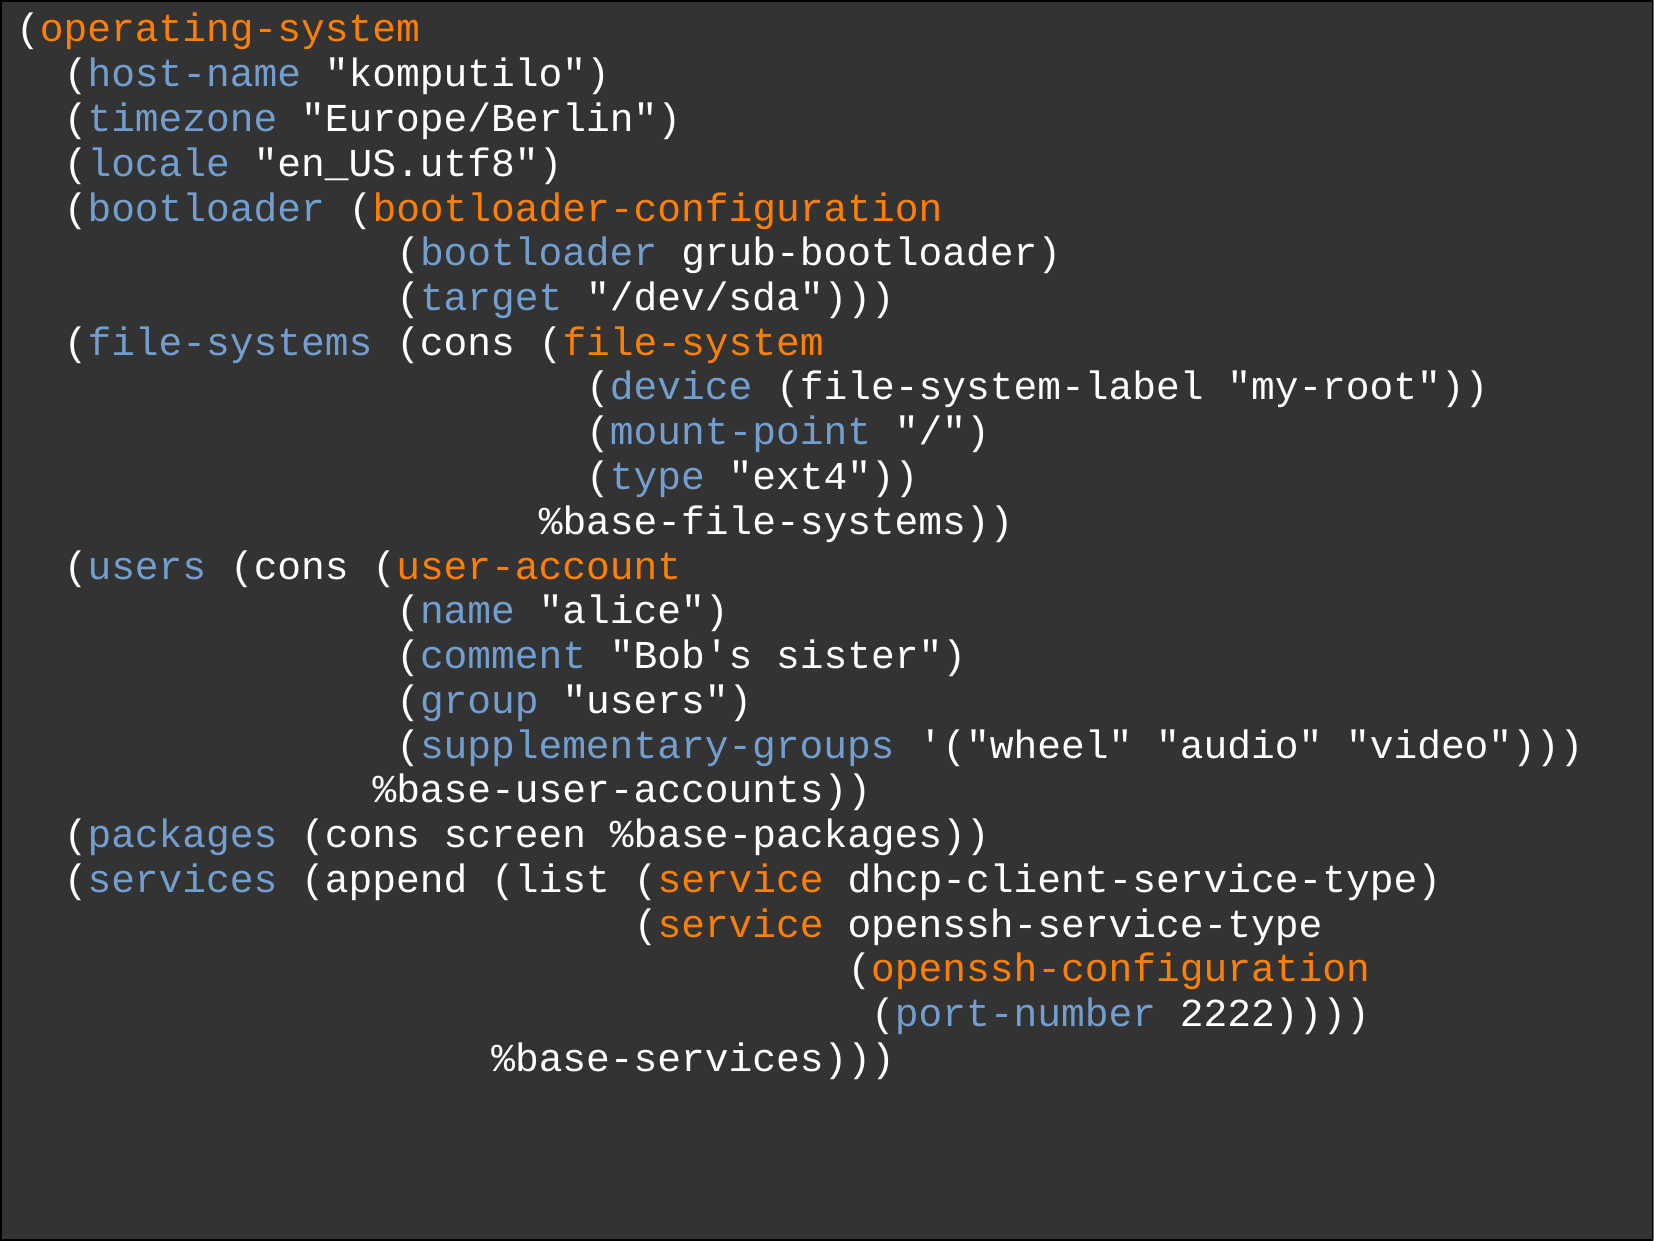

(operating-system
 (host-name "komputilo")
 (timezone "Europe/Berlin")
 (locale "en_US.utf8")
 (bootloader (bootloader-configuration
 (bootloader grub-bootloader)
 (target "/dev/sda")))
 (file-systems (cons (file-system
 (device (file-system-label "my-root"))
 (mount-point "/")
 (type "ext4"))
 %base-file-systems))
 (users (cons (user-account
 (name "alice")
 (comment "Bob's sister")
 (group "users")
 (supplementary-groups '("wheel" "audio" "video")))
 %base-user-accounts))
 (packages (cons screen %base-packages))
 (services (append (list (service dhcp-client-service-type)
 (service openssh-service-type
 (openssh-configuration
 (port-number 2222))))
 %base-services)))
# Example Operating System
6